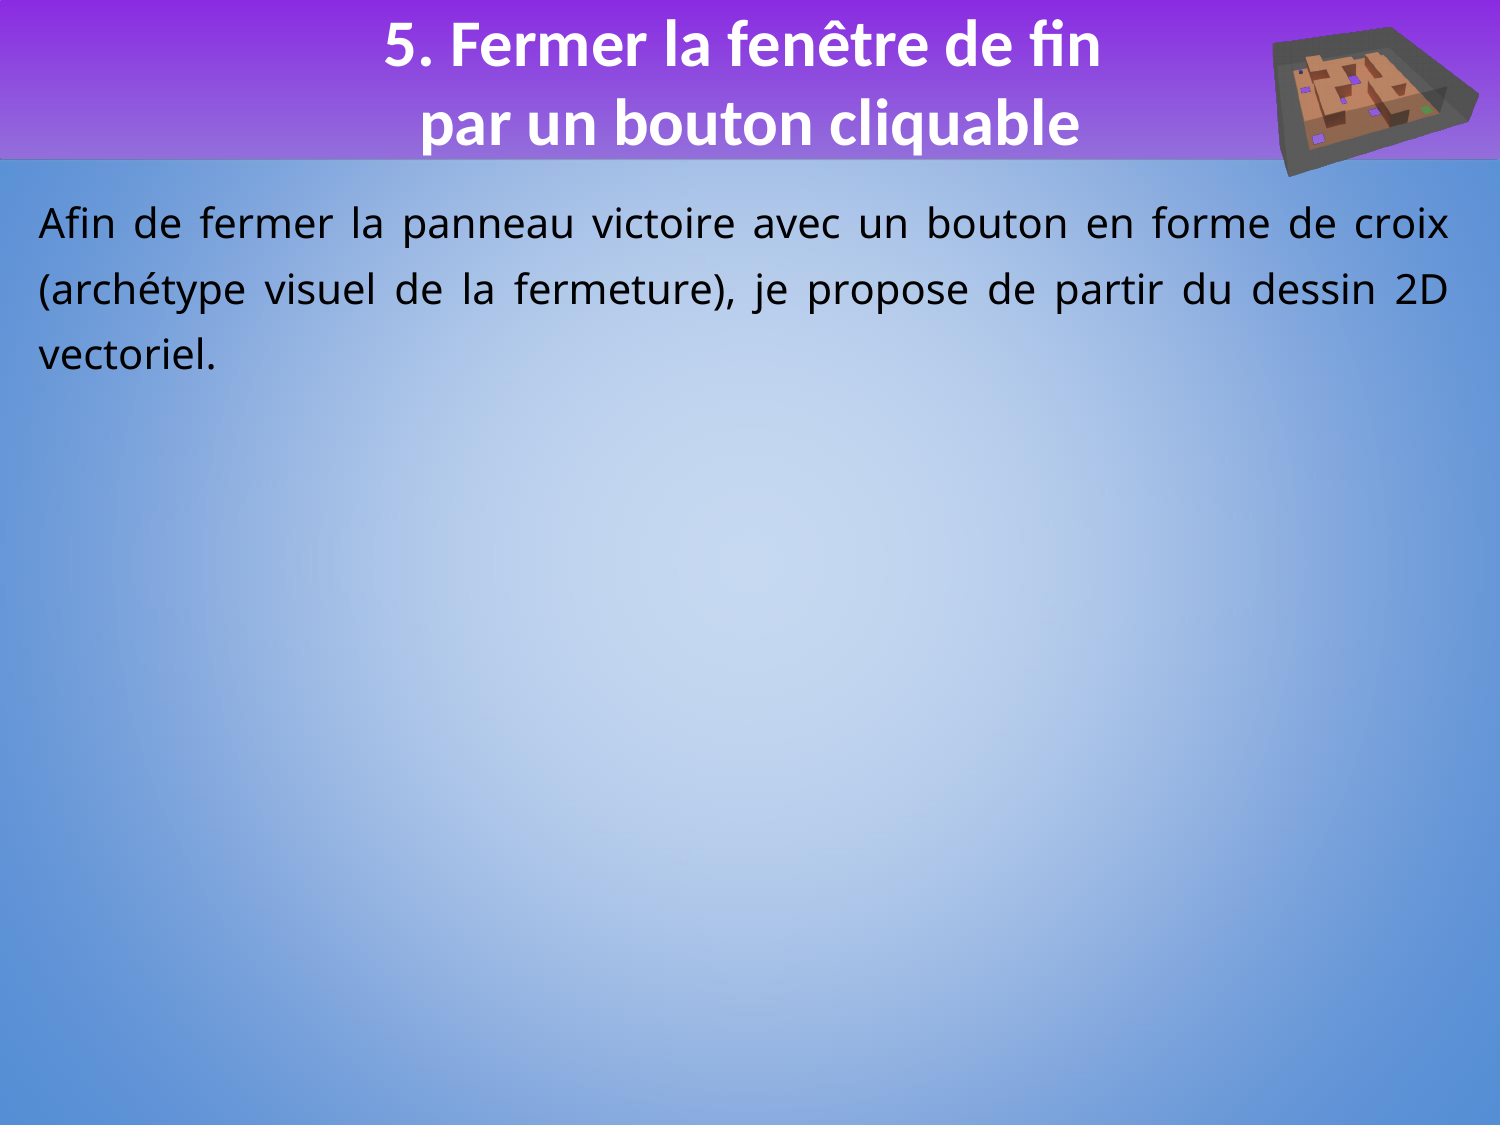

5. Fermer la fenêtre de fin
par un bouton cliquable
Afin de fermer la panneau victoire avec un bouton en forme de croix (archétype visuel de la fermeture), je propose de partir du dessin 2D vectoriel.